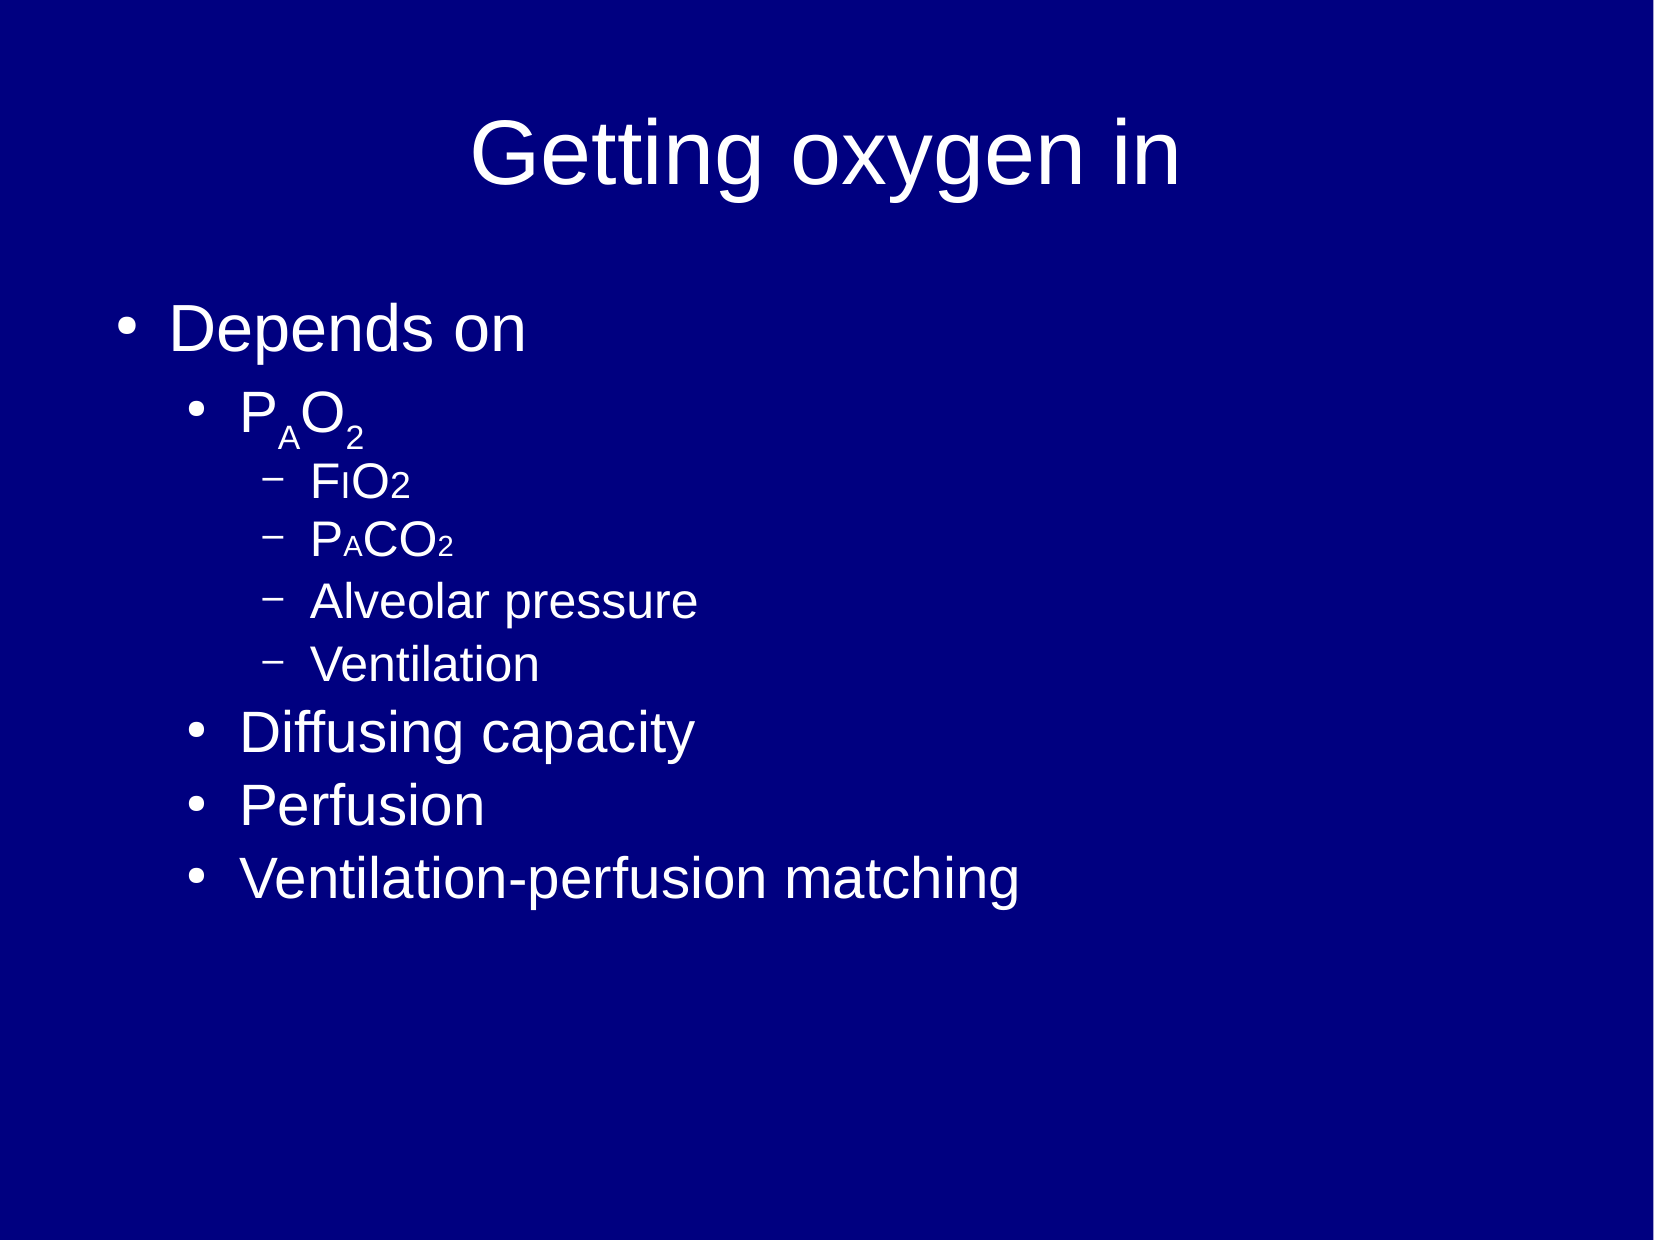

# Getting oxygen in
Depends on
PAO2
FIO2
PACO2
Alveolar pressure
Ventilation
Diffusing capacity
Perfusion
Ventilation-perfusion matching